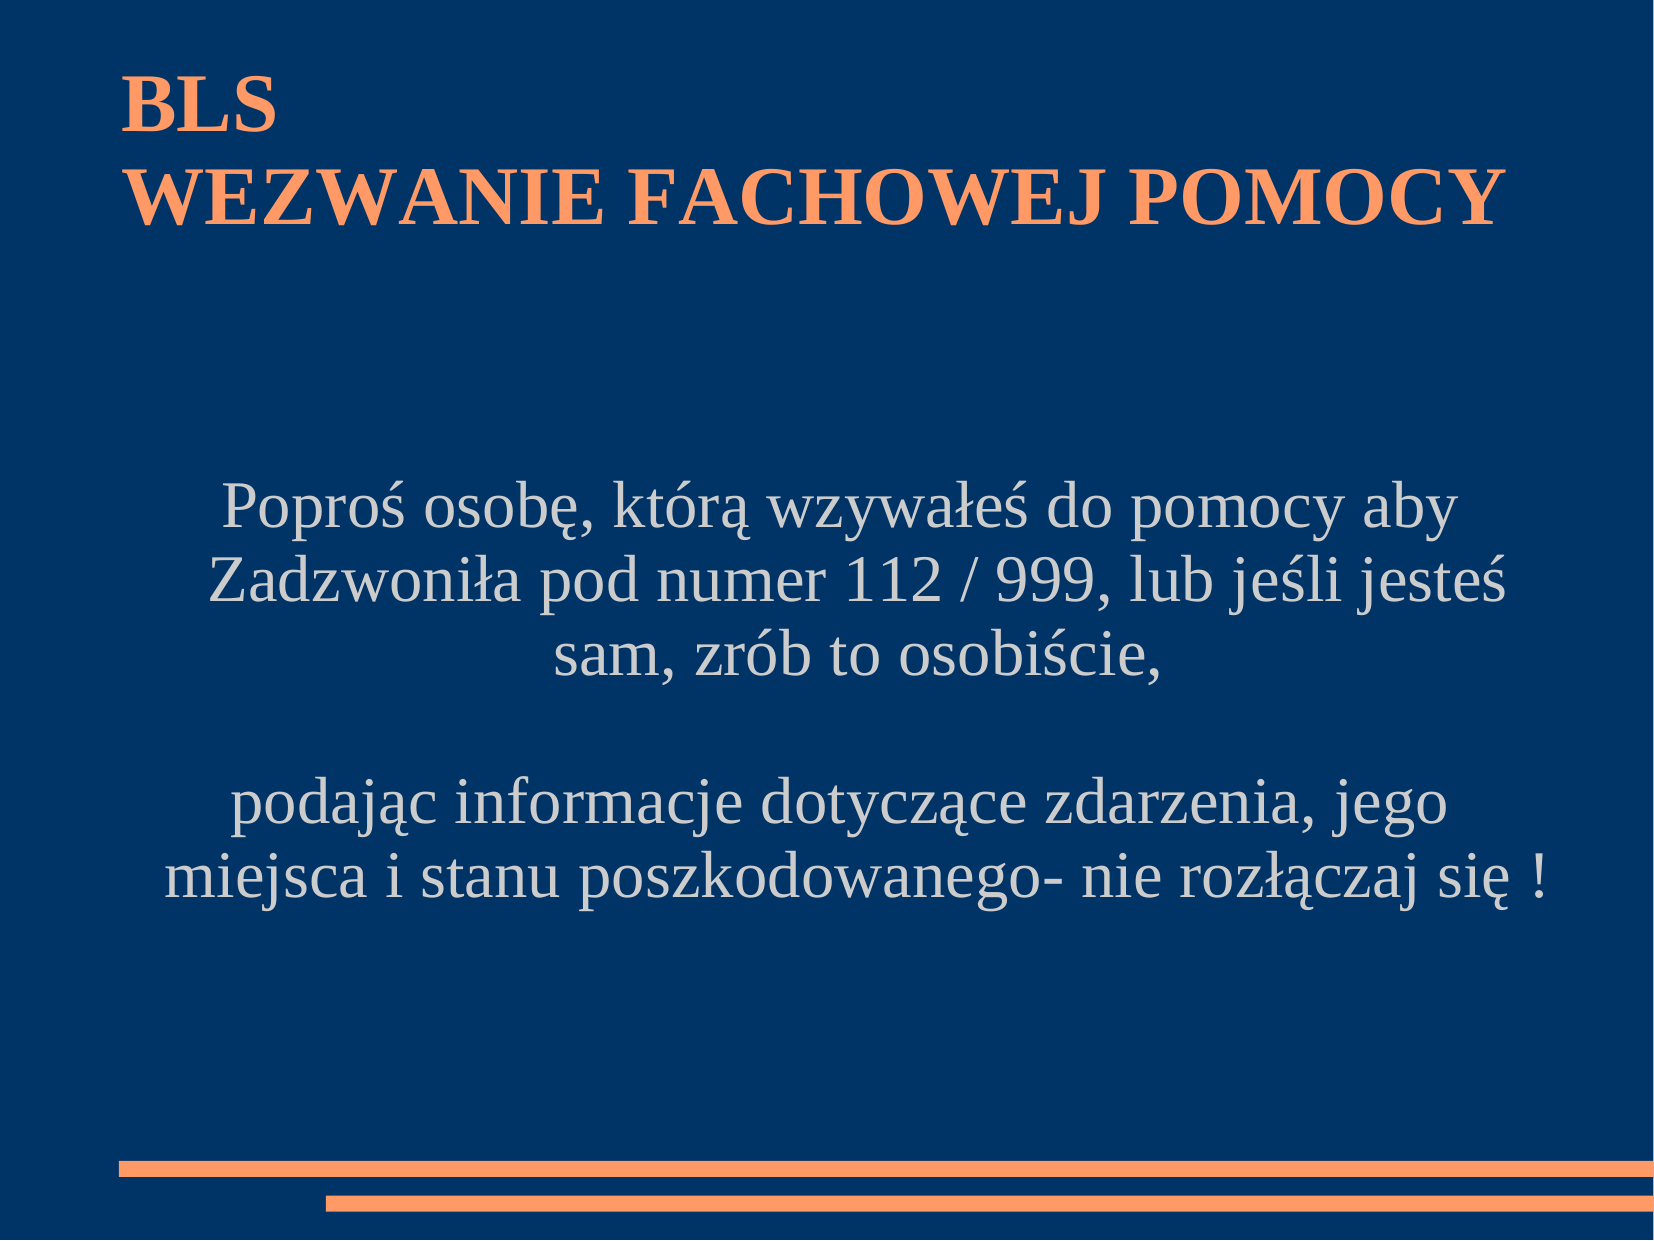

# BLS WEZWANIE FACHOWEJ POMOCY
Poproś osobę, którą wzywałeś do pomocy aby Zadzwoniła pod numer 112 / 999, lub jeśli jesteś sam, zrób to osobiście,
podając informacje dotyczące zdarzenia, jego miejsca i stanu poszkodowanego- nie rozłączaj się !